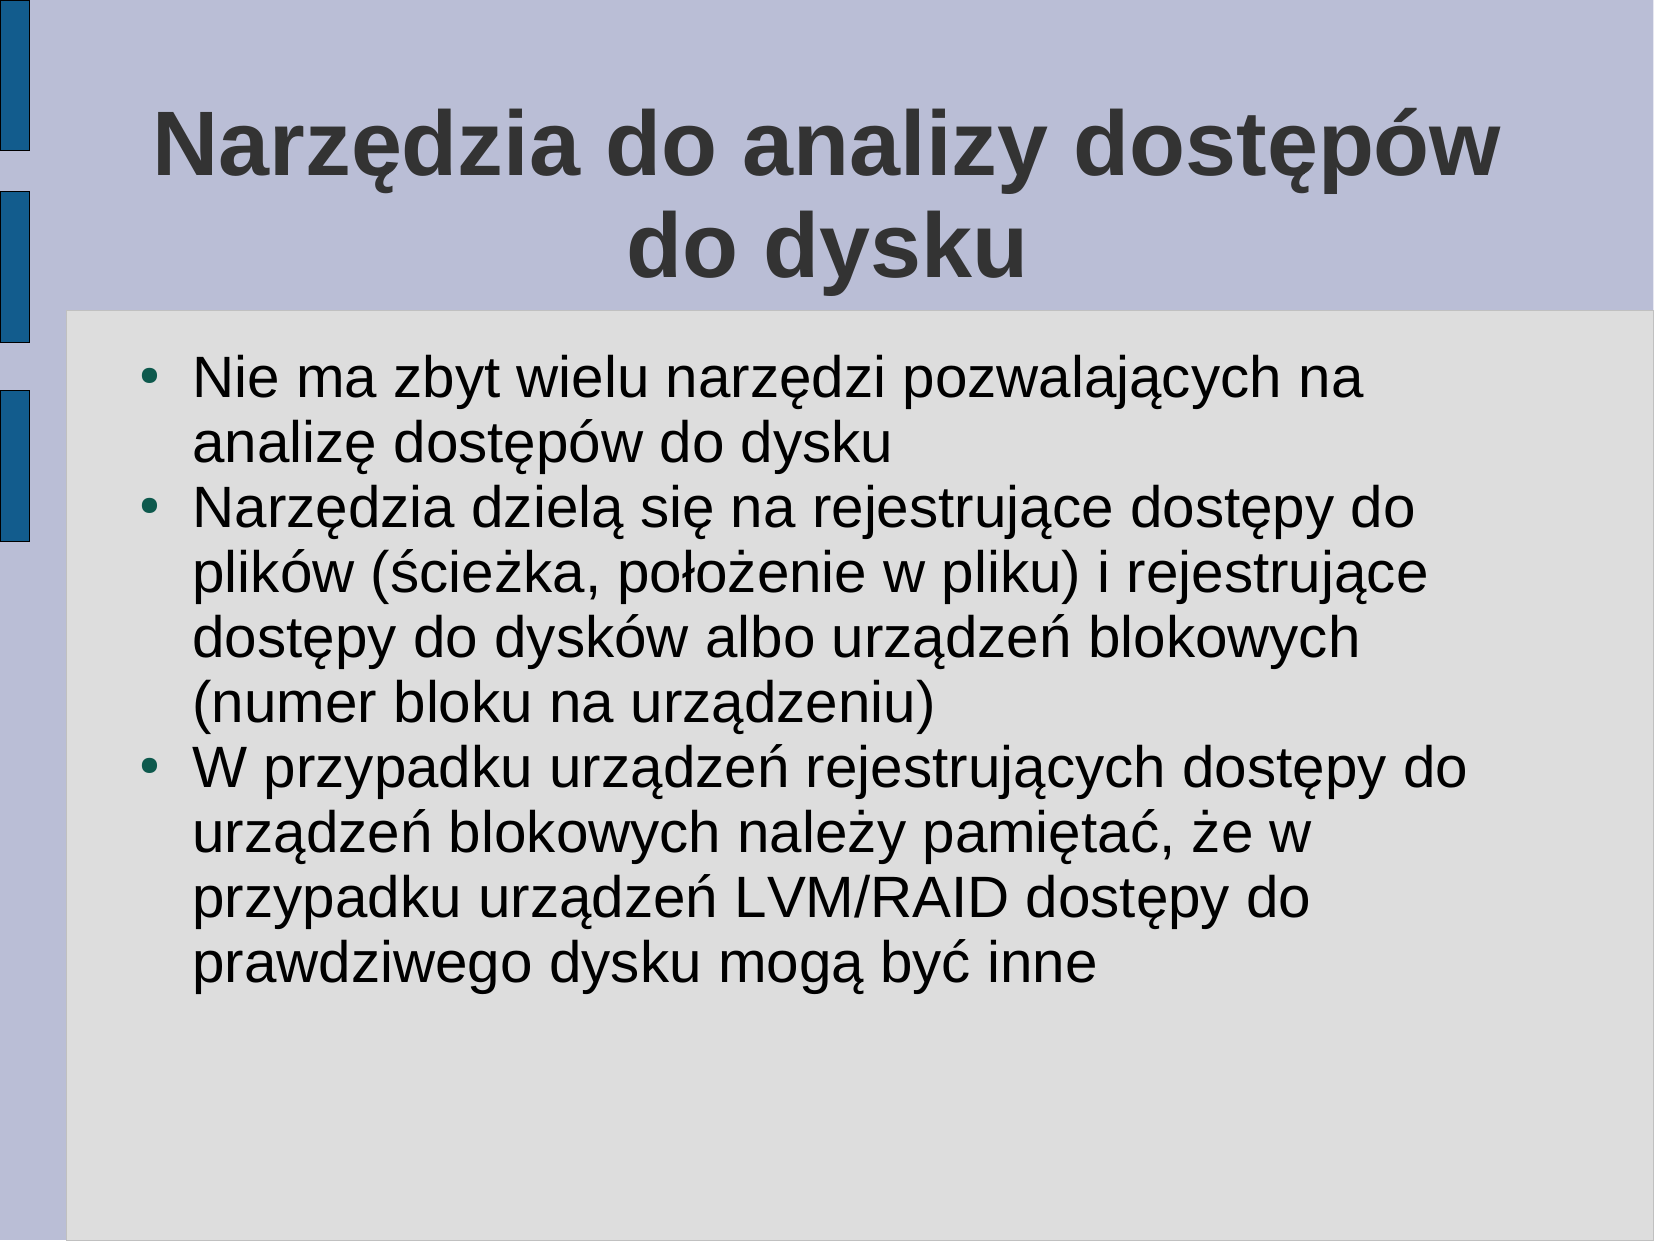

# Narzędzia do analizy dostępów do dysku
Nie ma zbyt wielu narzędzi pozwalających na analizę dostępów do dysku
Narzędzia dzielą się na rejestrujące dostępy do plików (ścieżka, położenie w pliku) i rejestrujące dostępy do dysków albo urządzeń blokowych (numer bloku na urządzeniu)
W przypadku urządzeń rejestrujących dostępy do urządzeń blokowych należy pamiętać, że w przypadku urządzeń LVM/RAID dostępy do prawdziwego dysku mogą być inne